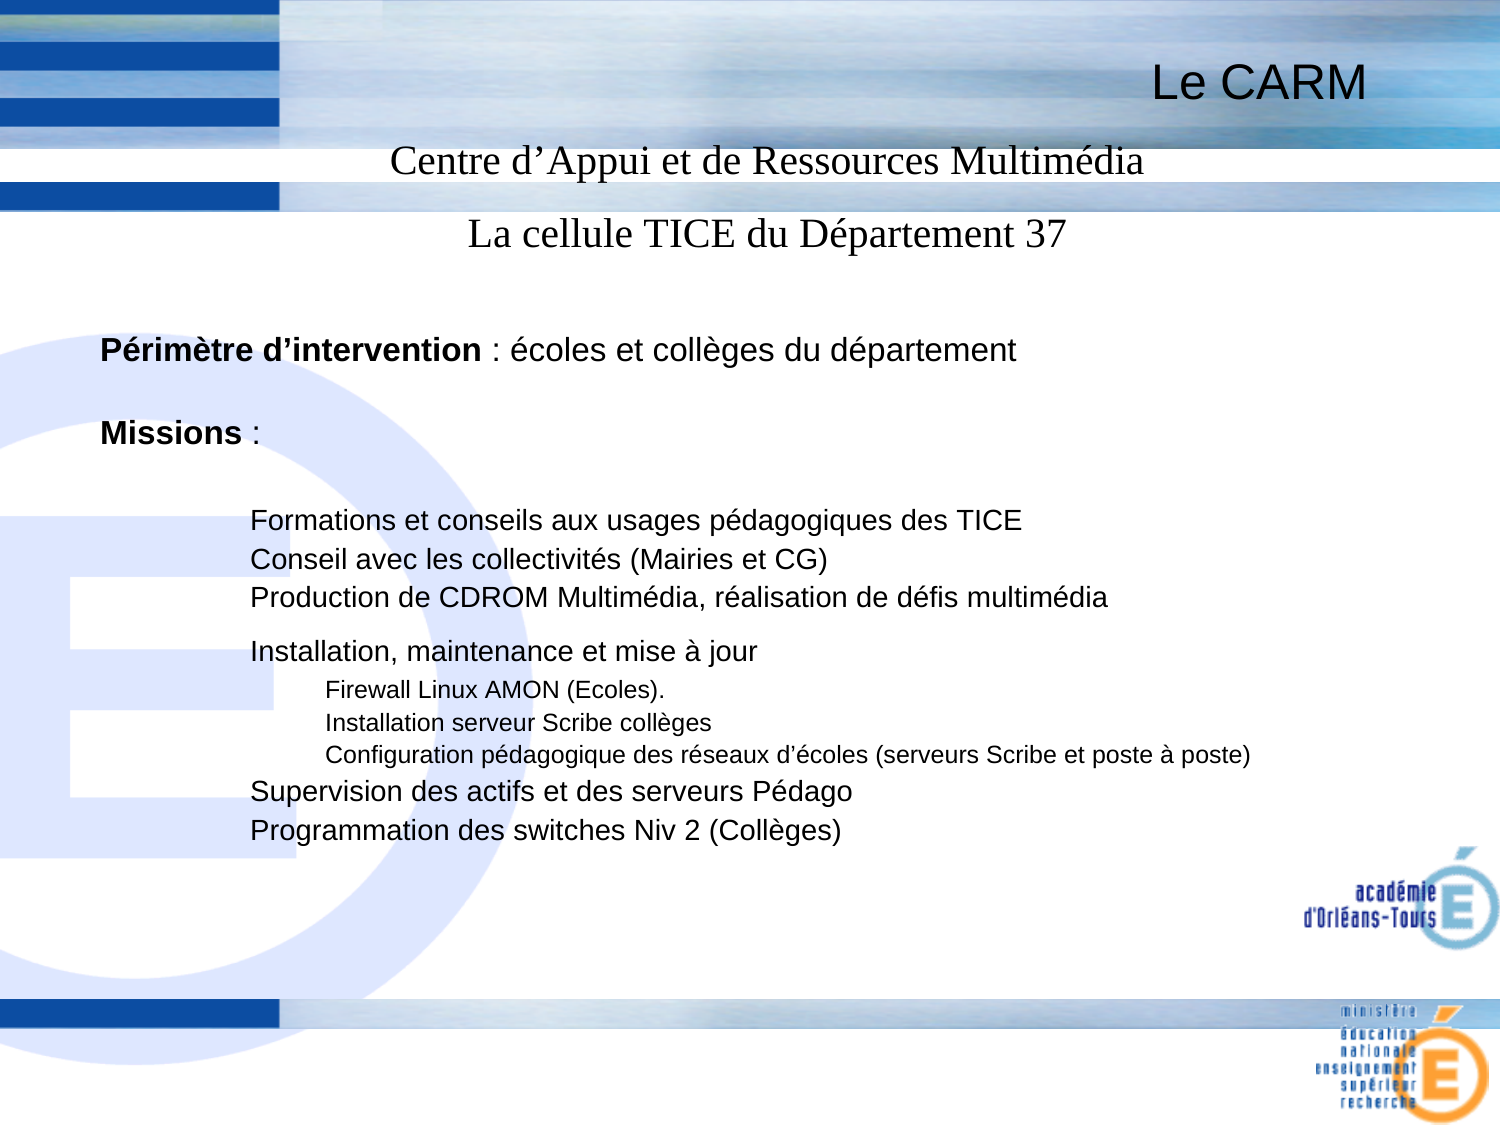

Le CARM
Centre d’Appui et de Ressources Multimédia
La cellule TICE du Département 37
# Périmètre d’intervention : écoles et collèges du département
Missions :
Formations et conseils aux usages pédagogiques des TICE
Conseil avec les collectivités (Mairies et CG)
Production de CDROM Multimédia, réalisation de défis multimédia
Installation, maintenance et mise à jour
Firewall Linux AMON (Ecoles).
Installation serveur Scribe collèges
Configuration pédagogique des réseaux d’écoles (serveurs Scribe et poste à poste)
Supervision des actifs et des serveurs Pédago
Programmation des switches Niv 2 (Collèges)